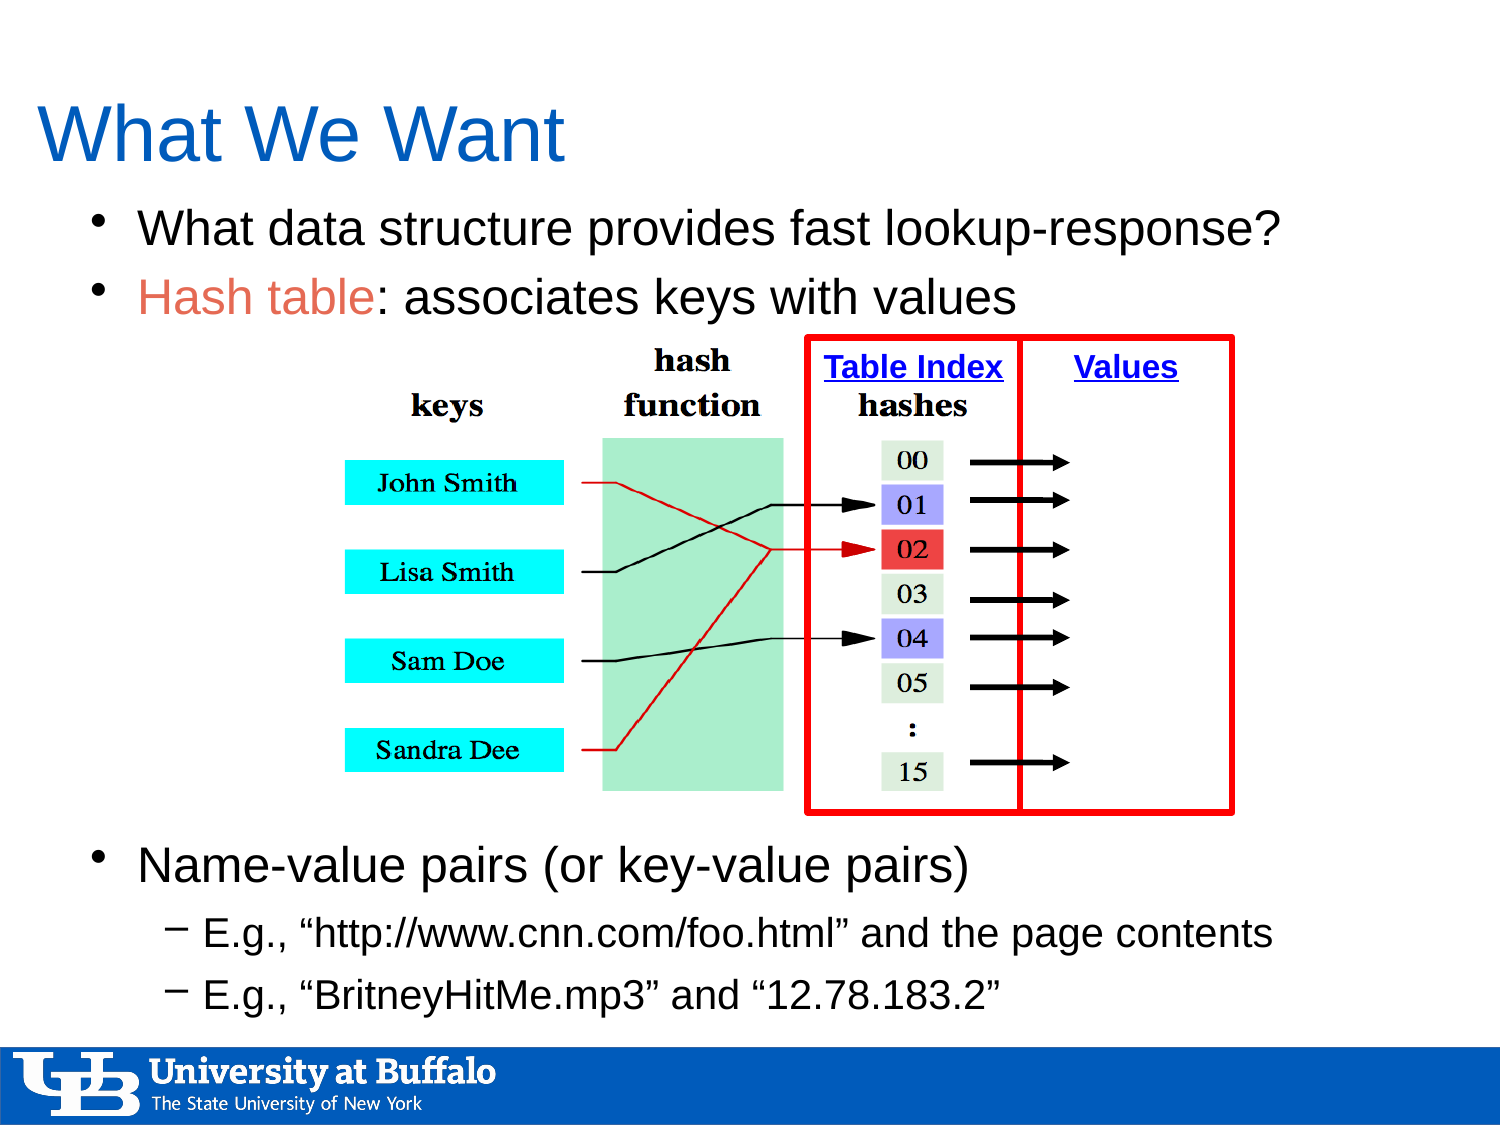

# What We Want
What data structure provides fast lookup-response?
Hash table: associates keys with values
Name-value pairs (or key-value pairs)
E.g., “http://www.cnn.com/foo.html” and the page contents
E.g., “BritneyHitMe.mp3” and “12.78.183.2”
Table Index
Values